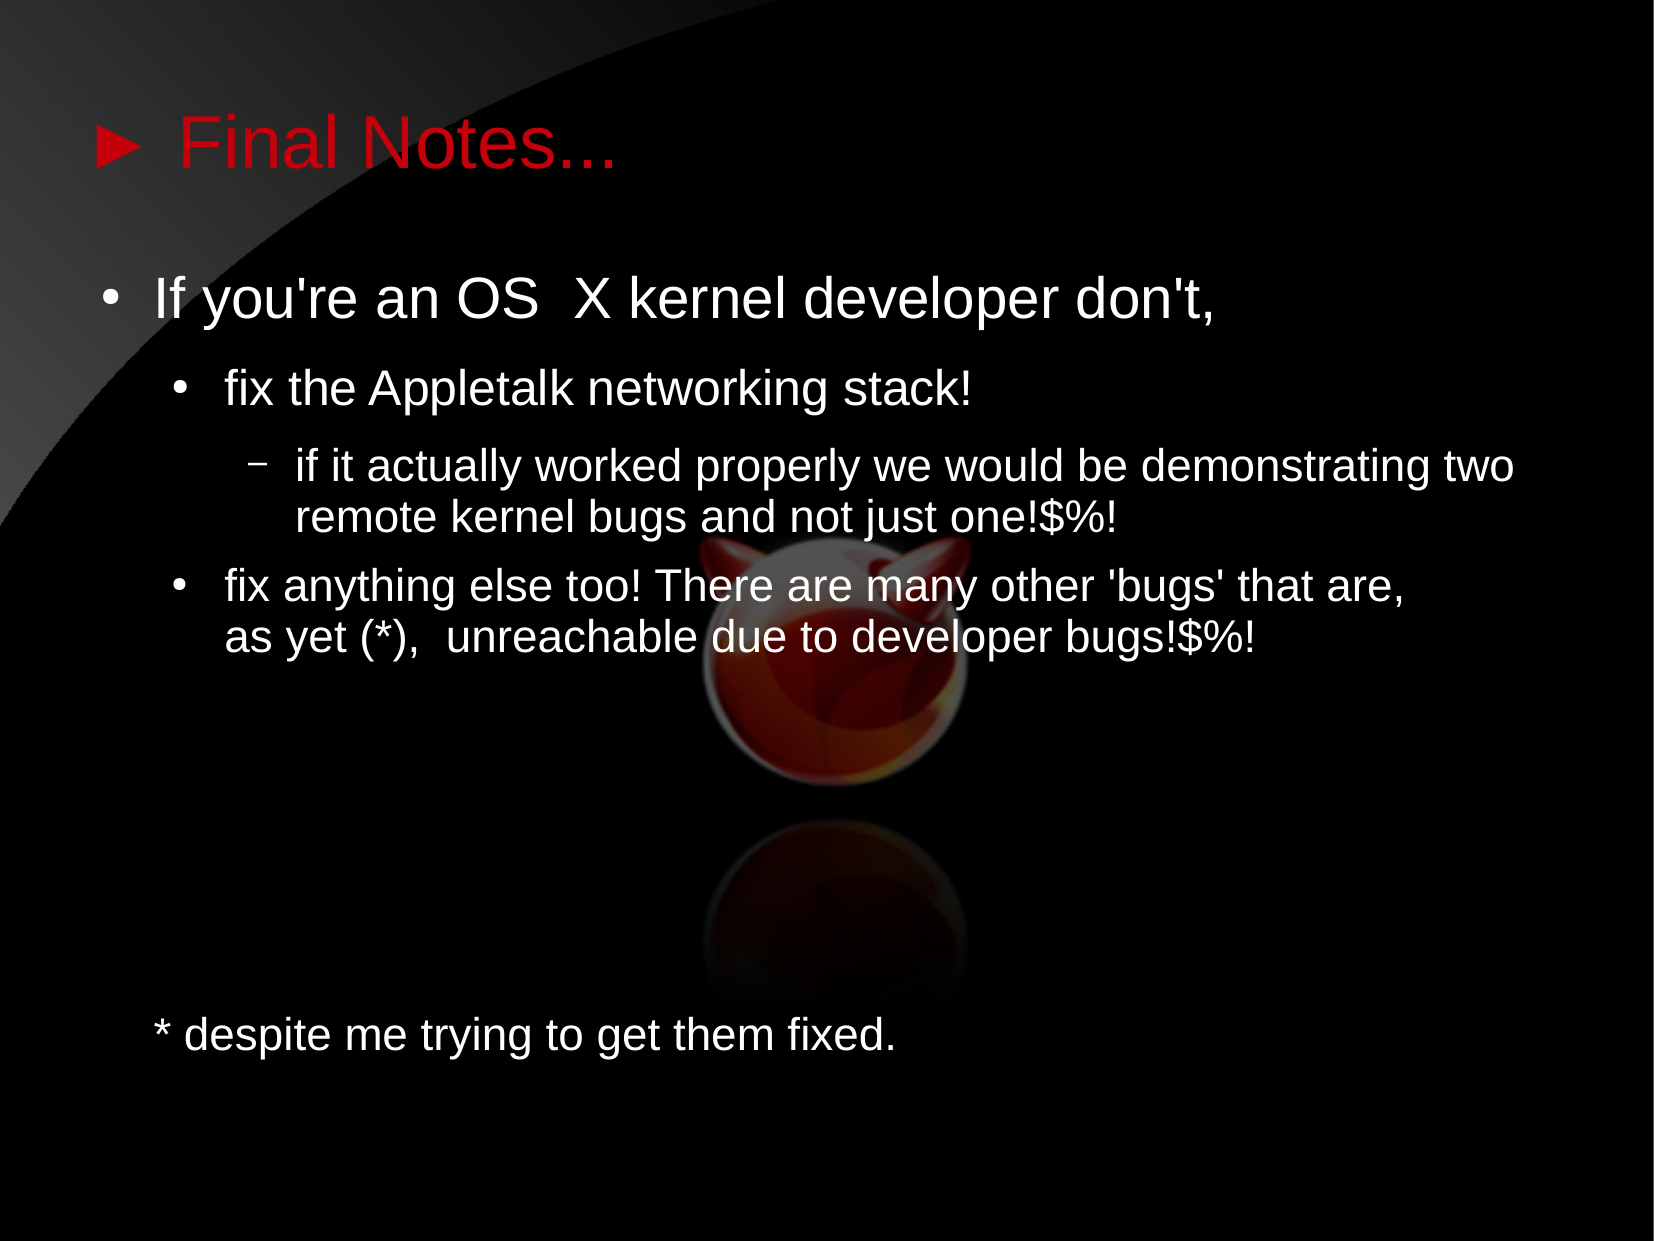

# ► Final Notes...
If you're an OS X kernel developer don't,
fix the Appletalk networking stack!
if it actually worked properly we would be demonstrating two remote kernel bugs and not just one!$%!
fix anything else too! There are many other 'bugs' that are,
as yet (*), unreachable due to developer bugs!$%!
* despite me trying to get them fixed.